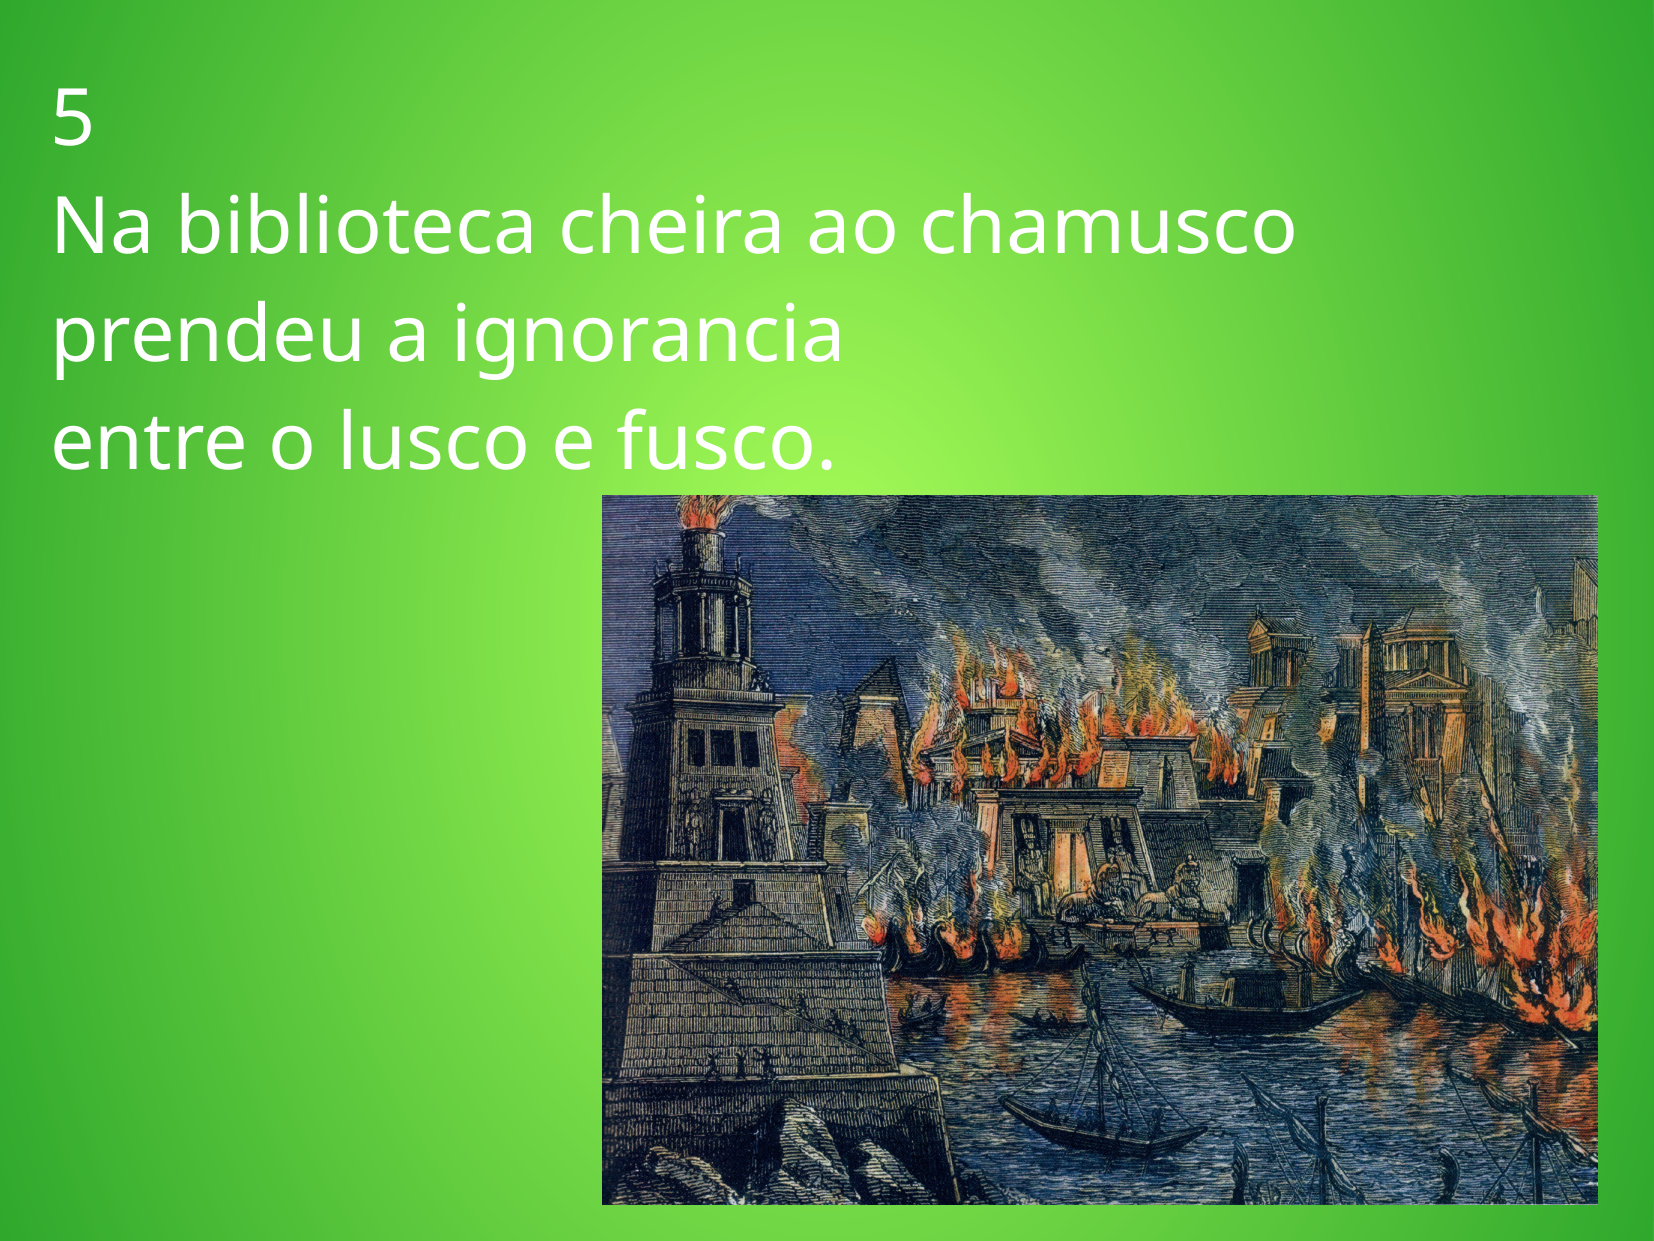

5
Na biblioteca cheira ao chamusco
prendeu a ignorancia
entre o lusco e fusco.